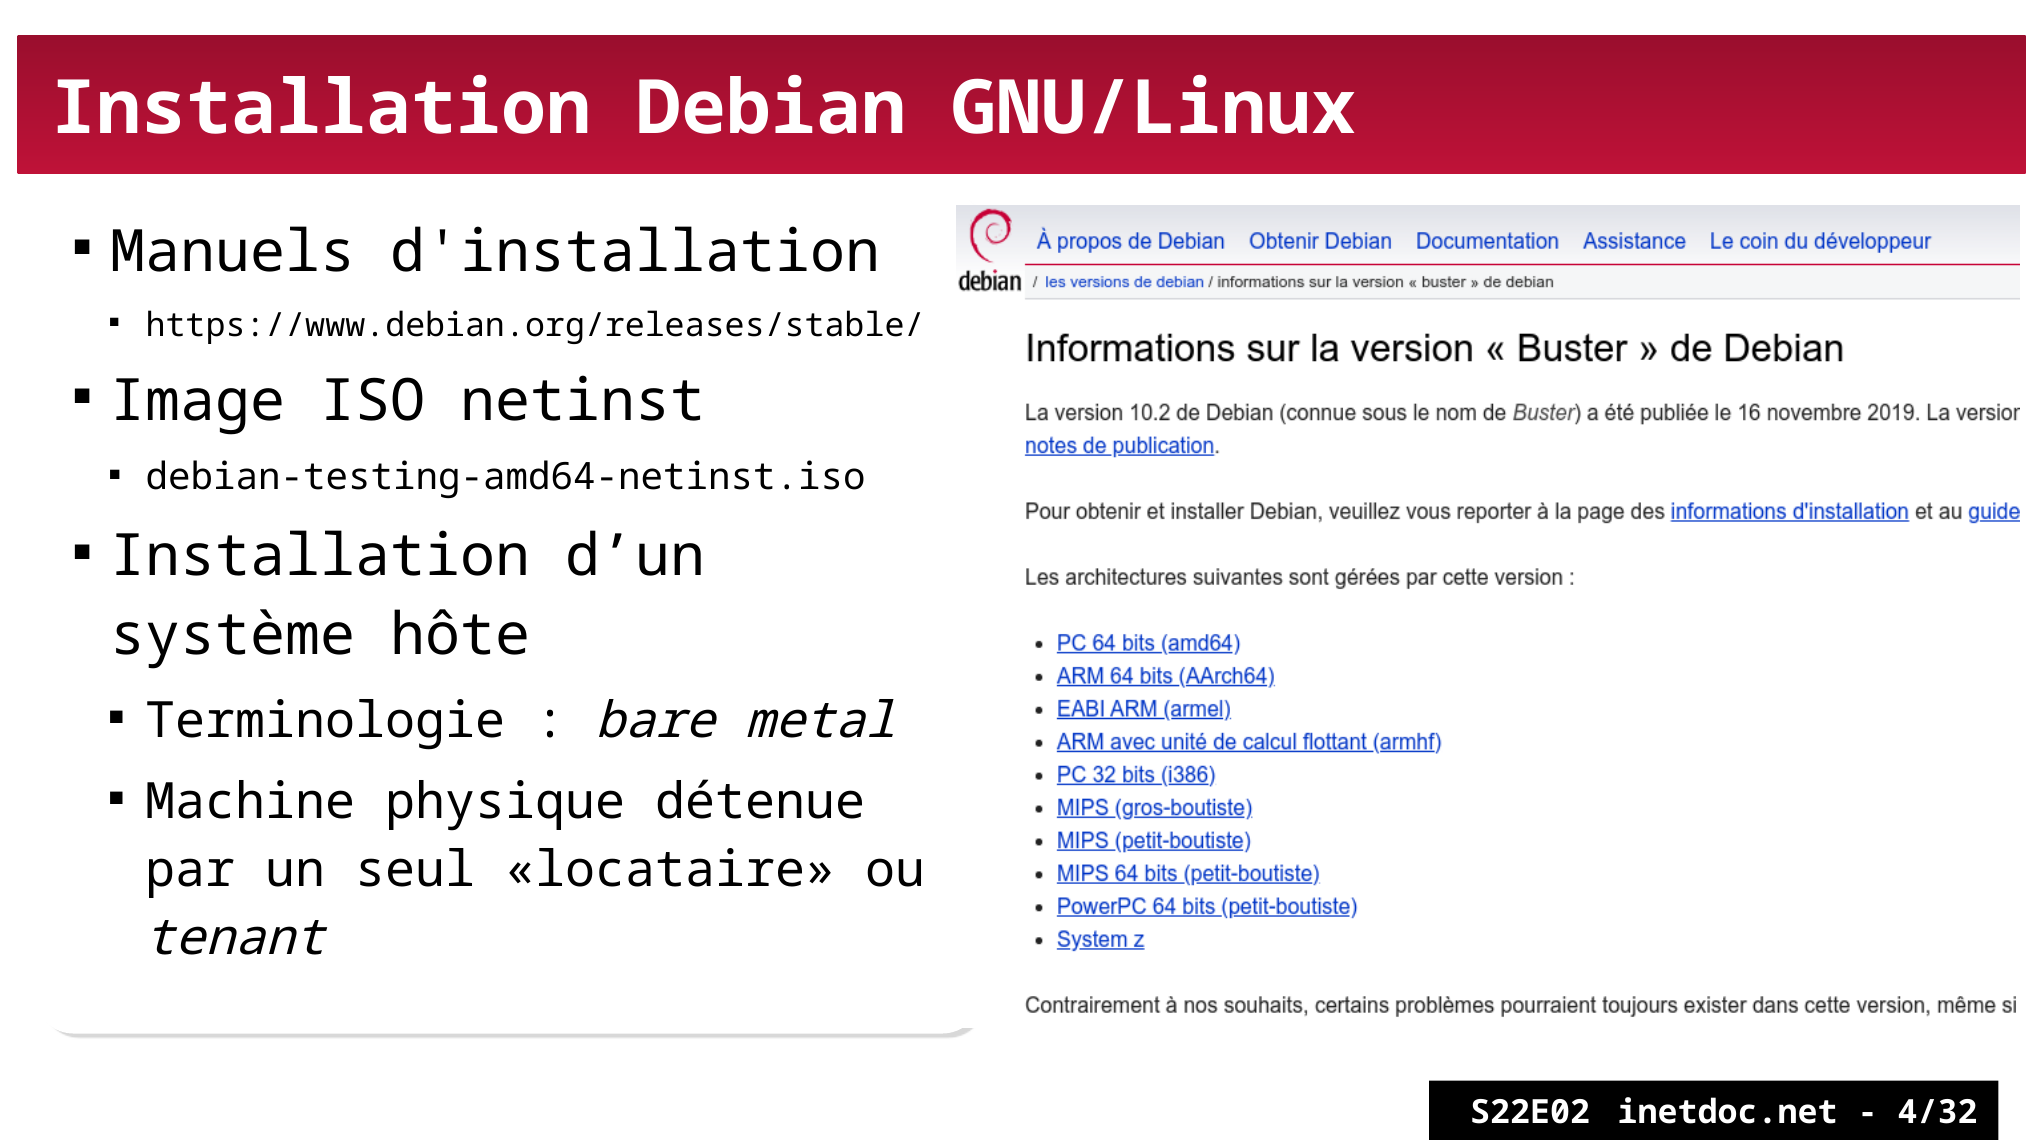

Installation Debian GNU/Linux
Manuels d'installation
https://www.debian.org/releases/stable/
Image ISO netinst
debian-testing-amd64-netinst.iso
Installation d’un système hôte
Terminologie : bare metal
Machine physique détenue par un seul «locataire» ou tenant
S22E02	inetdoc.net - /32